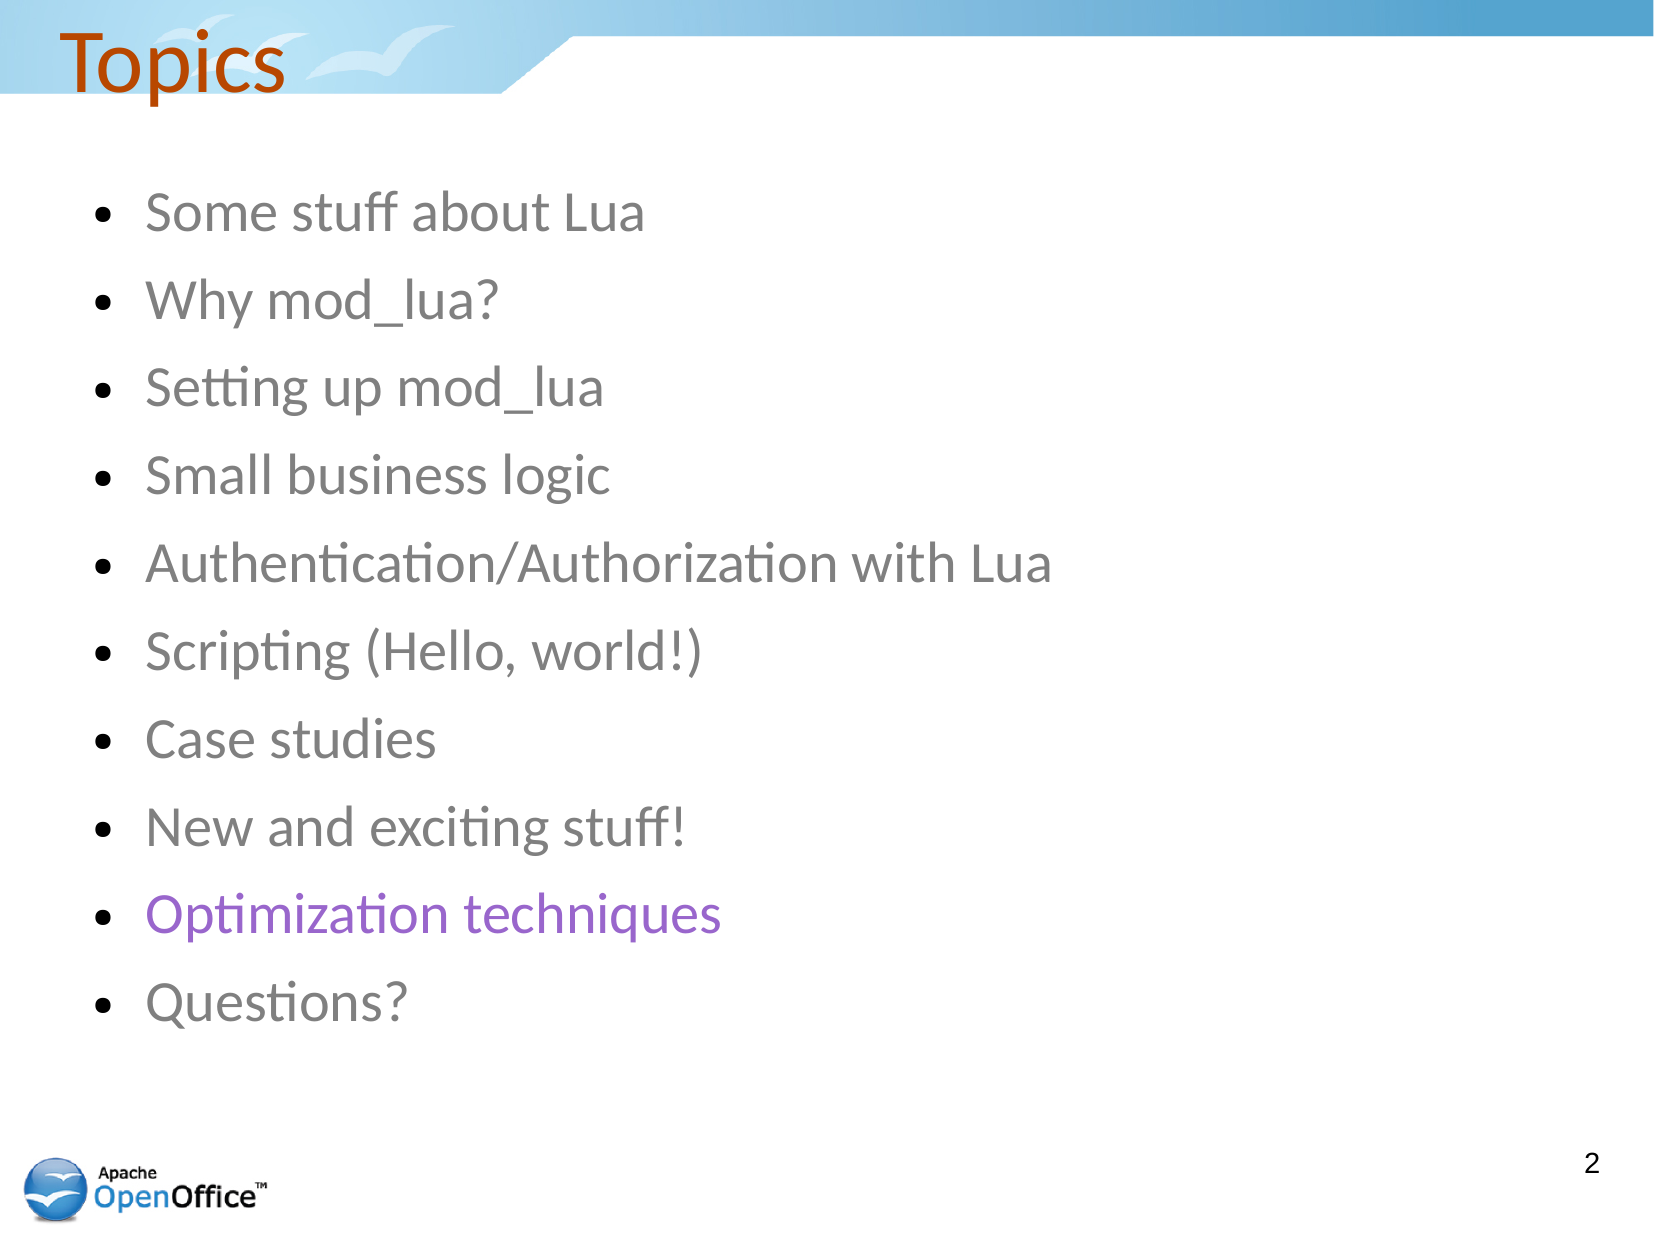

Topics
# Some stuff about Lua
Why mod_lua?
Setting up mod_lua
Small business logic
Authentication/Authorization with Lua
Scripting (Hello, world!)
Case studies
New and exciting stuff!
Optimization techniques
Questions?
2